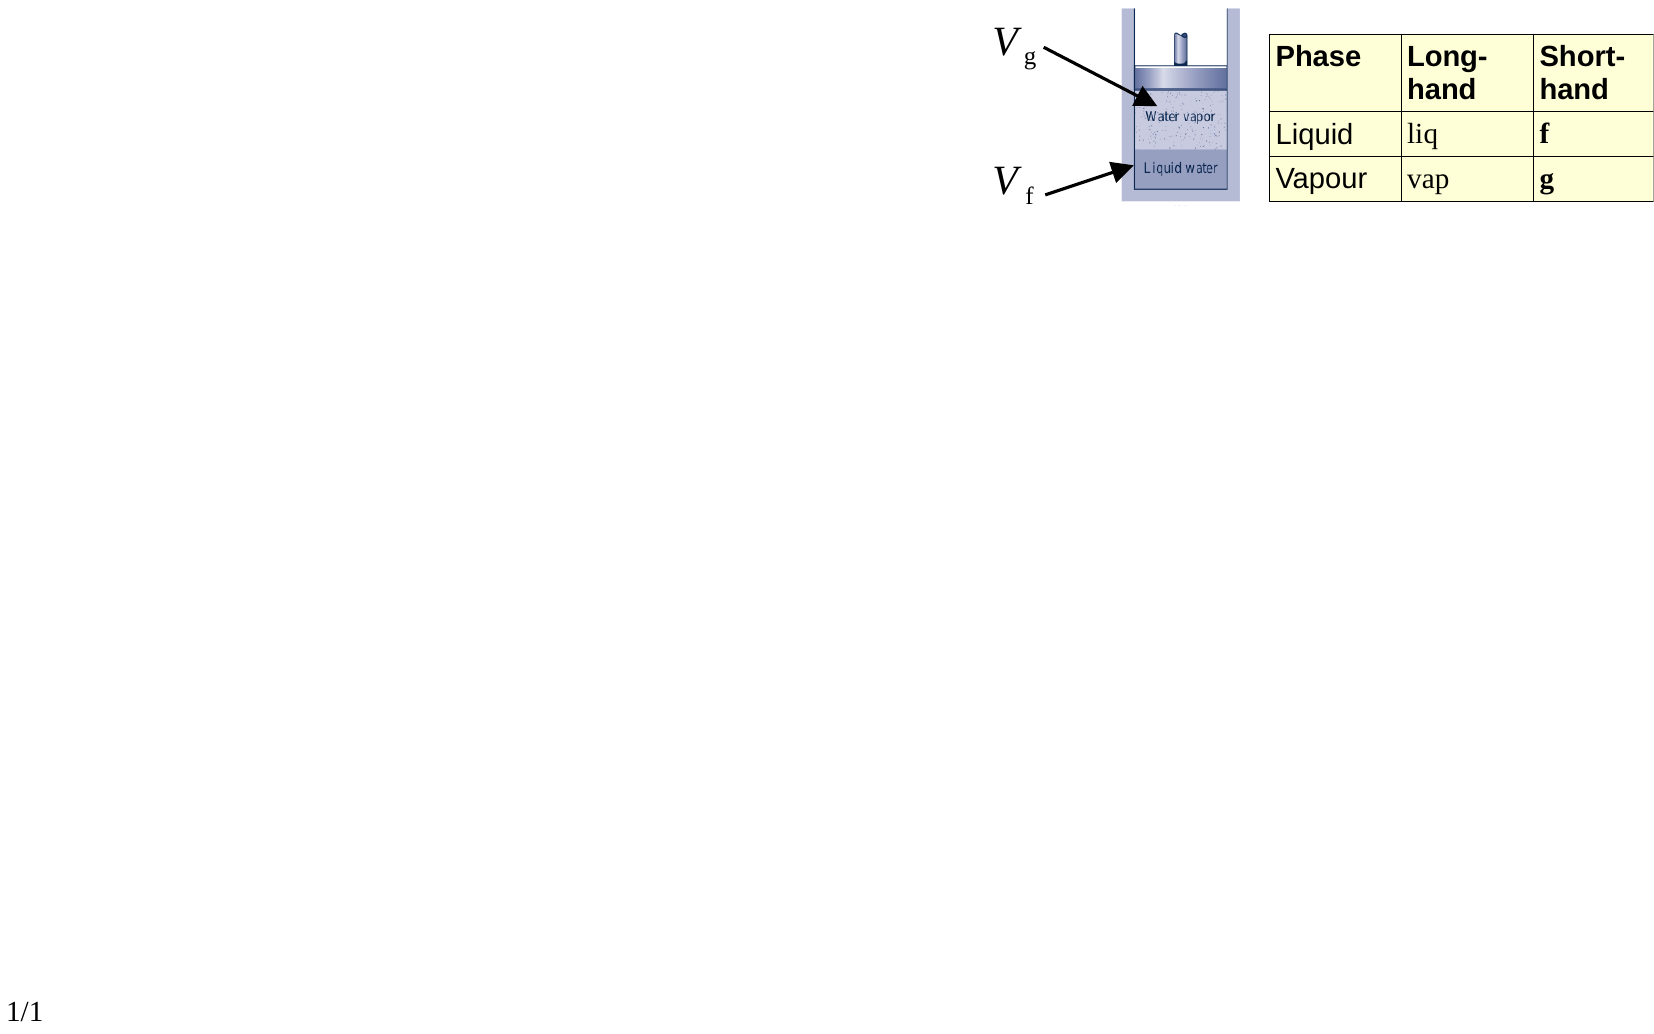

| Phase | Long-hand | Short-hand |
| --- | --- | --- |
| Liquid | liq | f |
| Vapour | vap | g |
1